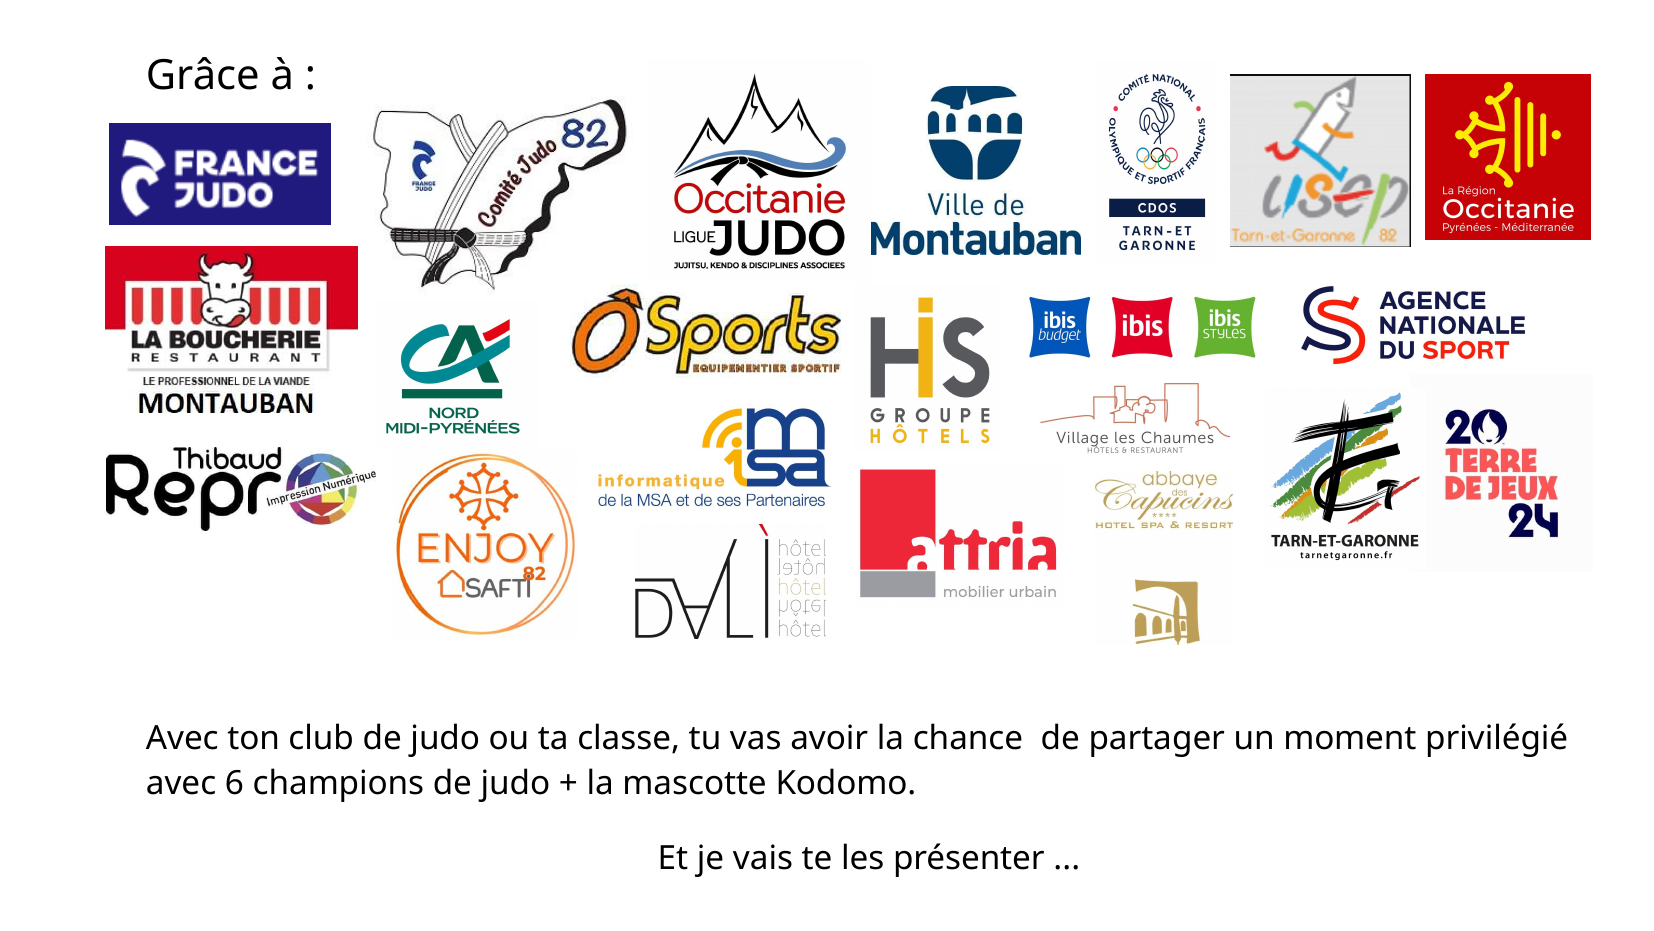

# Grâce à :
Avec ton club de judo ou ta classe, tu vas avoir la chance de partager un moment privilégié avec 6 champions de judo + la mascotte Kodomo.
Et je vais te les présenter ...